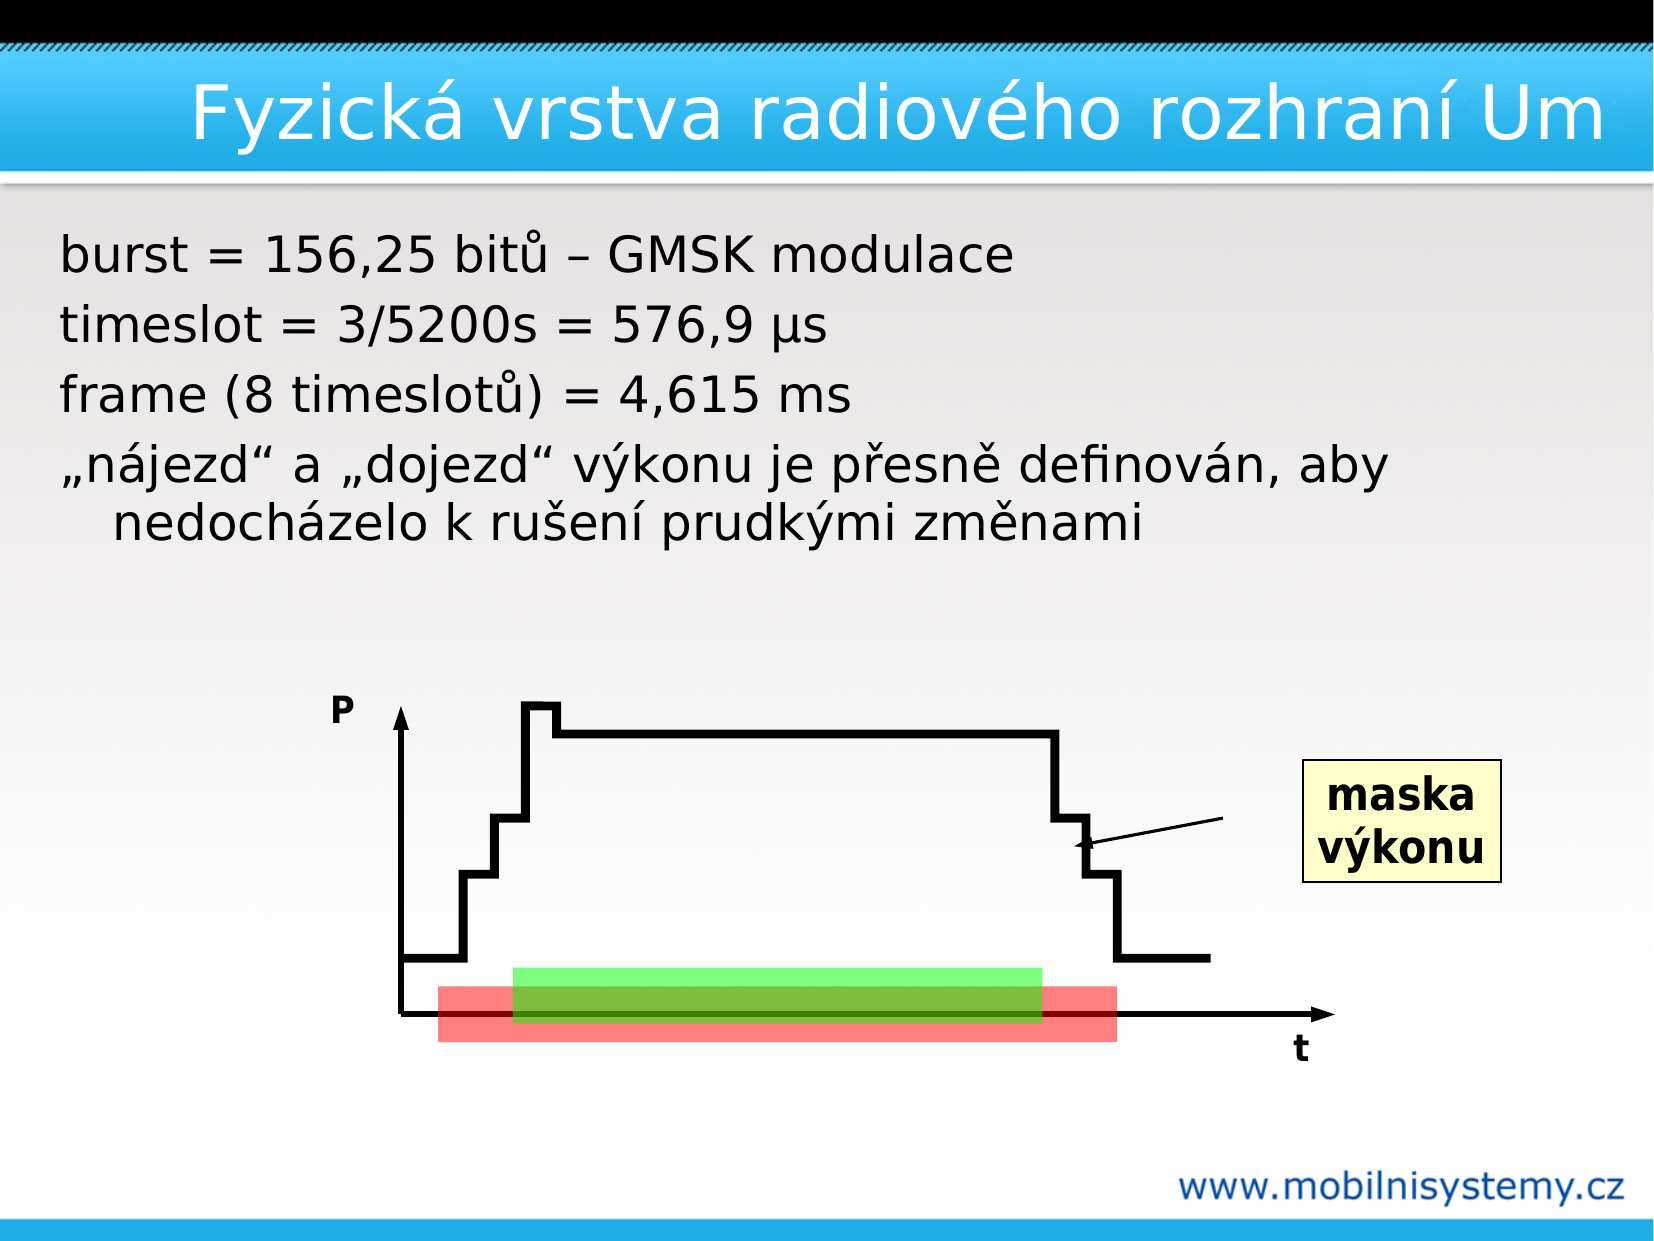

Fyzická vrstva radiového rozhraní Um
# burst = 156,25 bitů – GMSK modulace
timeslot = 3/5200s = 576,9 µs
frame (8 timeslotů) = 4,615 ms
„nájezd“ a „dojezd“ výkonu je přesně definován, aby nedocházelo k rušení prudkými změnami
P
maska
výkonu
t